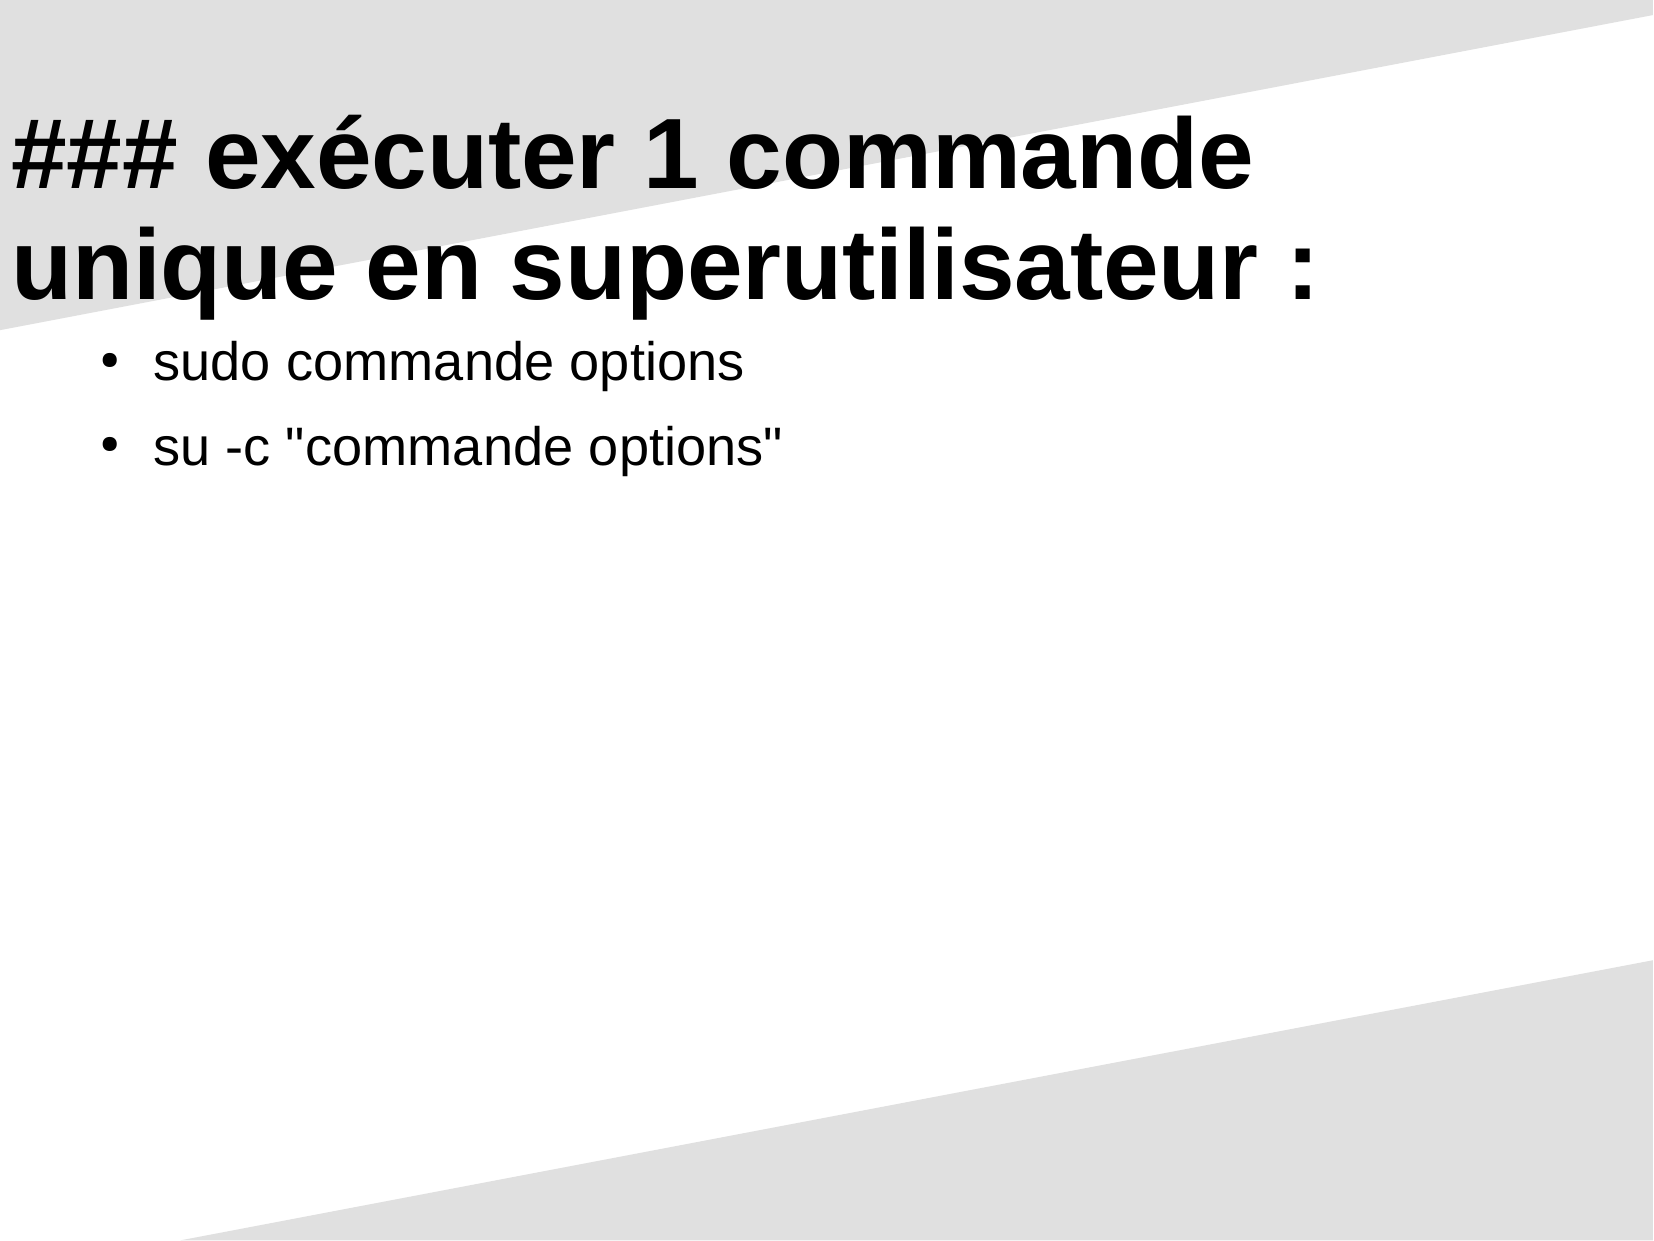

# ### exécuter 1 commande unique en superutilisateur :
sudo commande options
su -c "commande options"